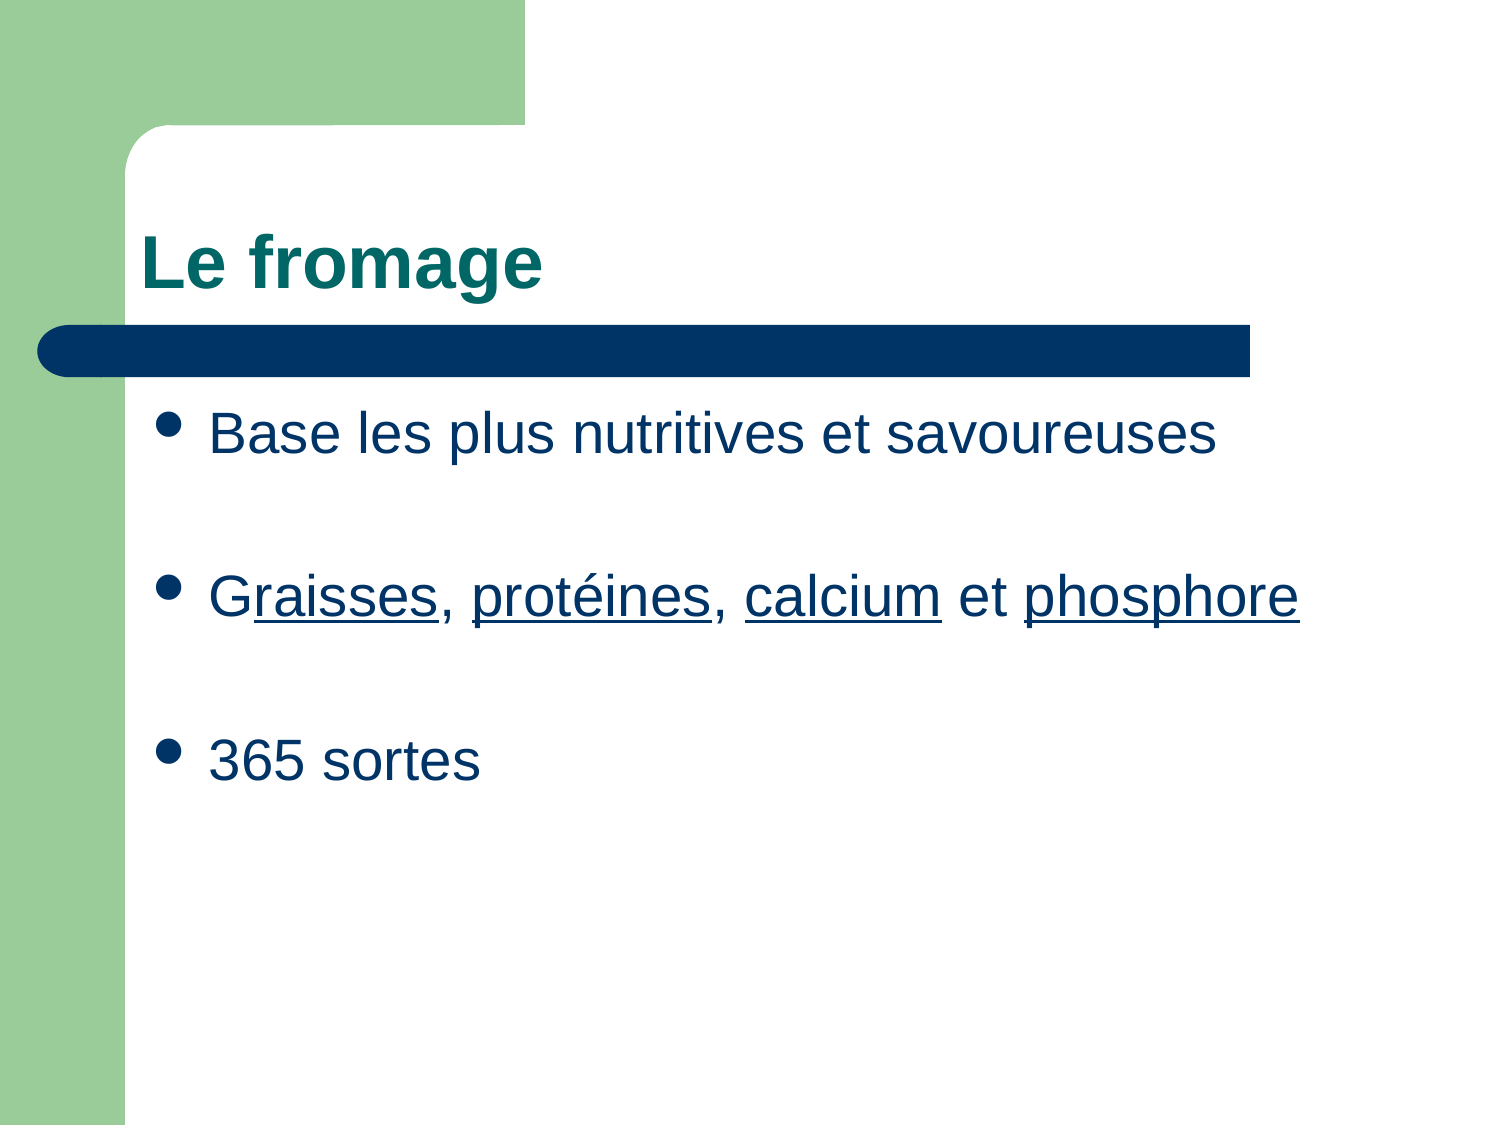

# Le fromage
Base les plus nutritives et savoureuses
Graisses, protéines, calcium et phosphore
365 sortes